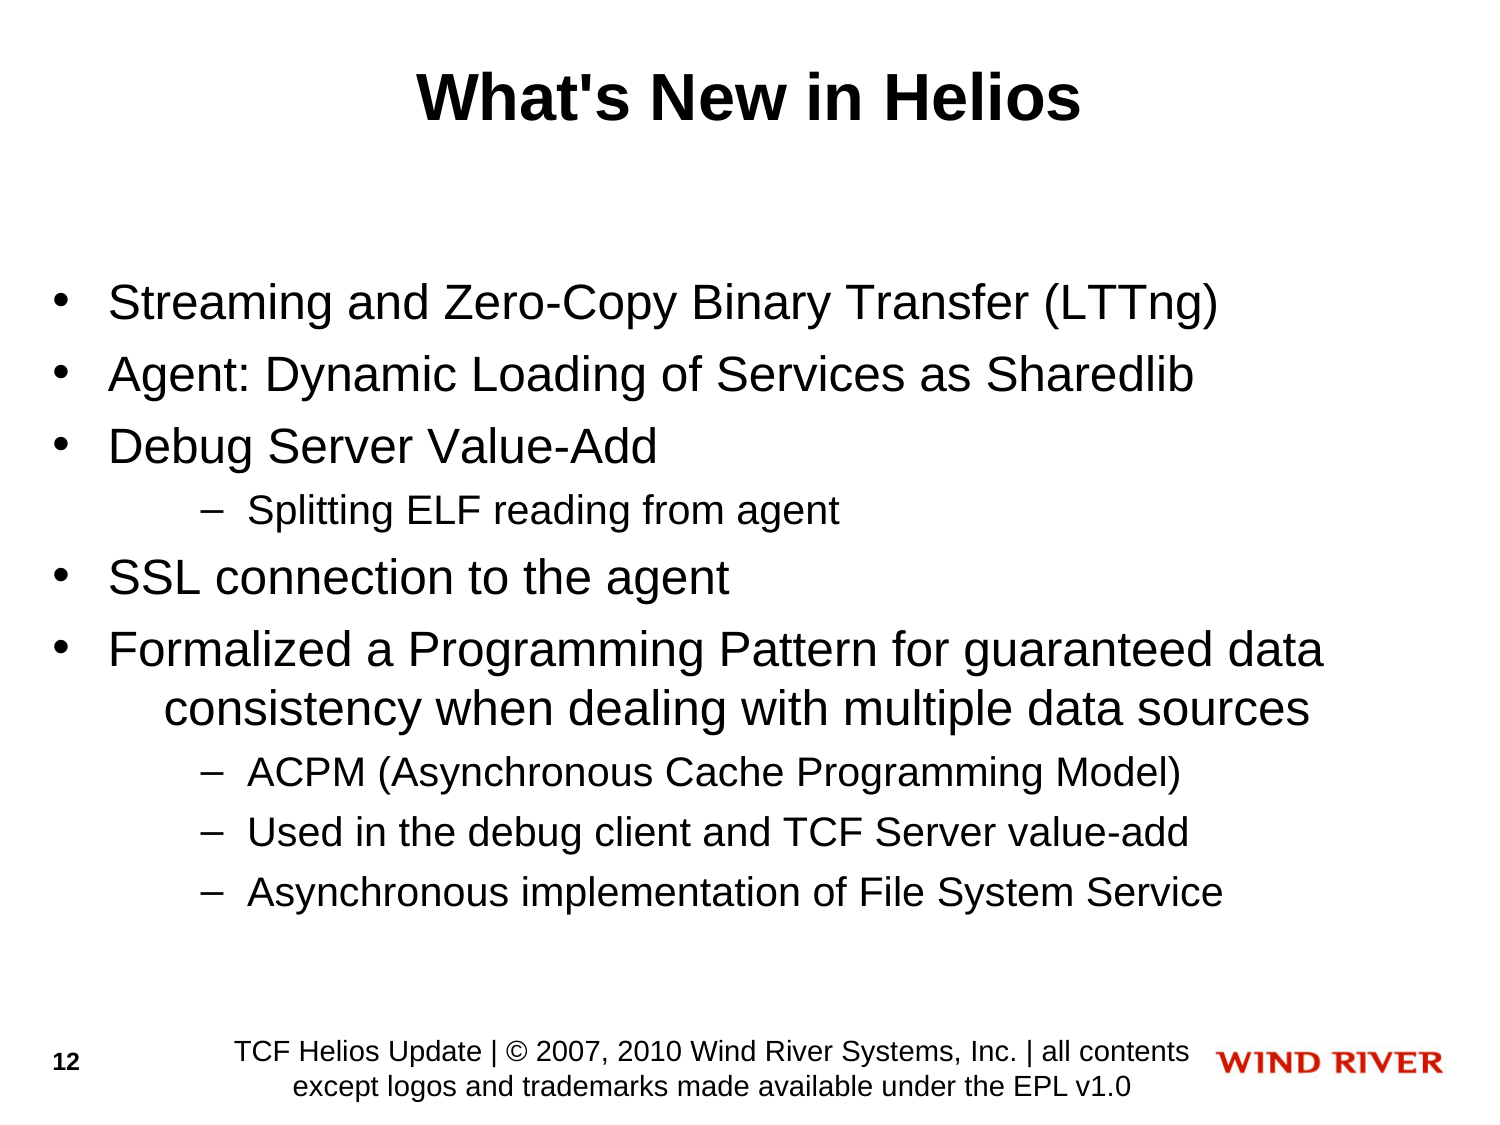

# What's New in Helios
Streaming and Zero-Copy Binary Transfer (LTTng)
Agent: Dynamic Loading of Services as Sharedlib
Debug Server Value-Add
Splitting ELF reading from agent
SSL connection to the agent
Formalized a Programming Pattern for guaranteed data consistency when dealing with multiple data sources
ACPM (Asynchronous Cache Programming Model)
Used in the debug client and TCF Server value-add
Asynchronous implementation of File System Service
TCF Helios Update | © 2007, 2010 Wind River Systems, Inc. | all contents except logos and trademarks made available under the EPL v1.0